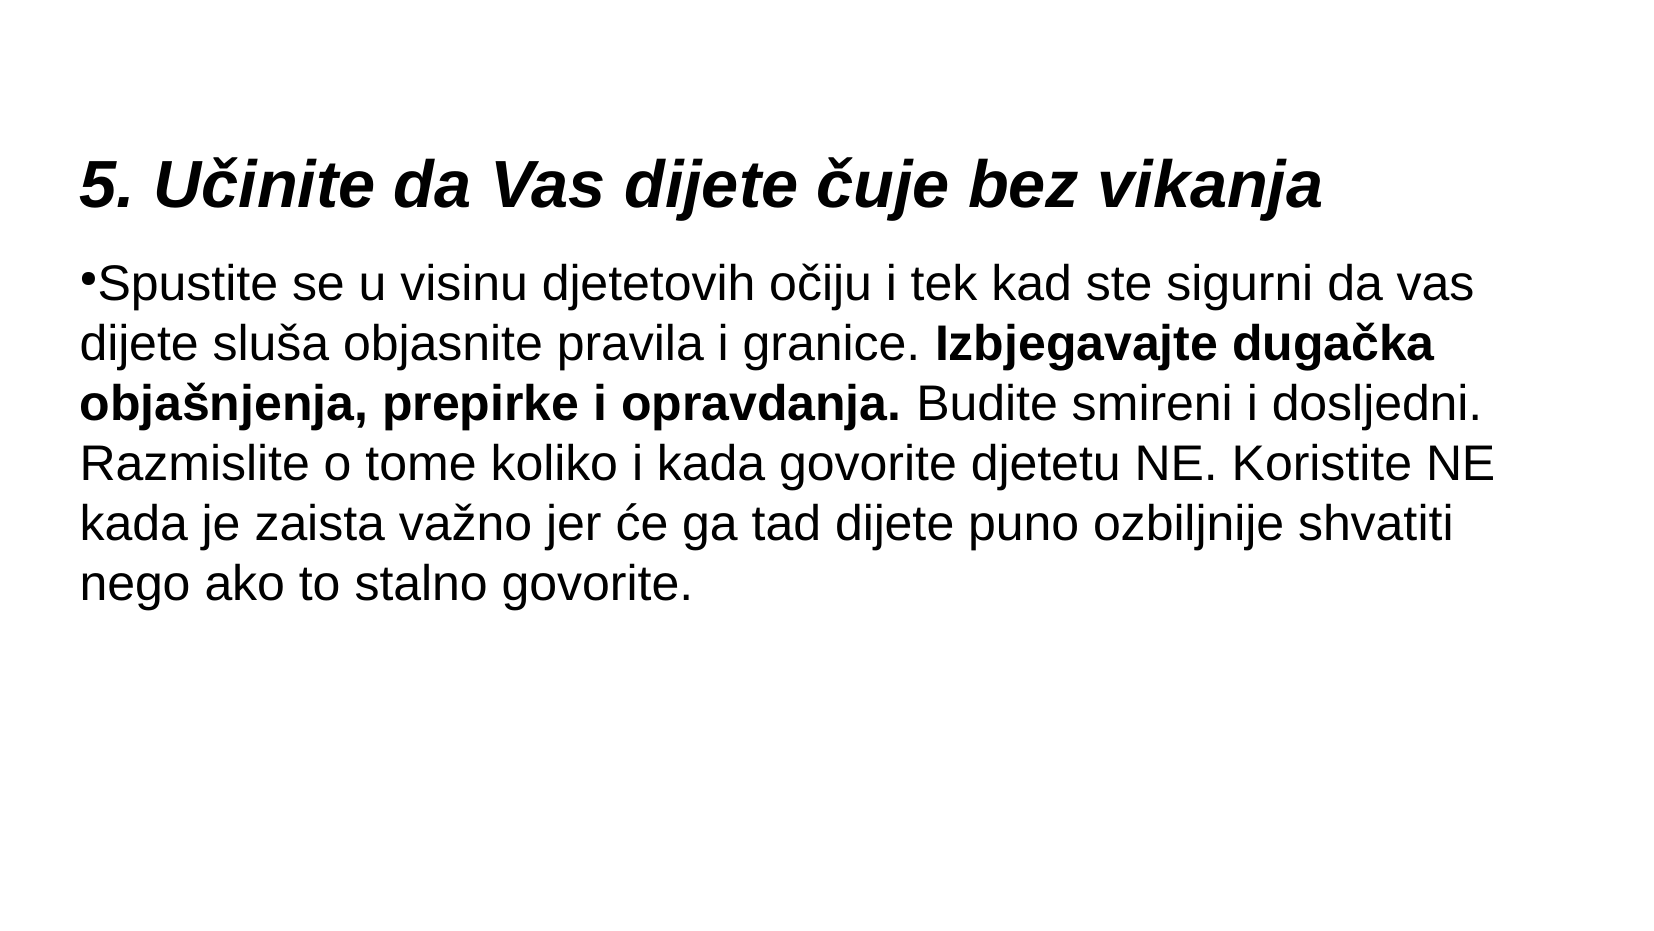

# 5. Učinite da Vas dijete čuje bez vikanja
Spustite se u visinu djetetovih očiju i tek kad ste sigurni da vas dijete sluša objasnite pravila i granice. Izbjegavajte dugačka objašnjenja, prepirke i opravdanja. Budite smireni i dosljedni. Razmislite o tome koliko i kada govorite djetetu NE. Koristite NE kada je zaista važno jer će ga tad dijete puno ozbiljnije shvatiti nego ako to stalno govorite.